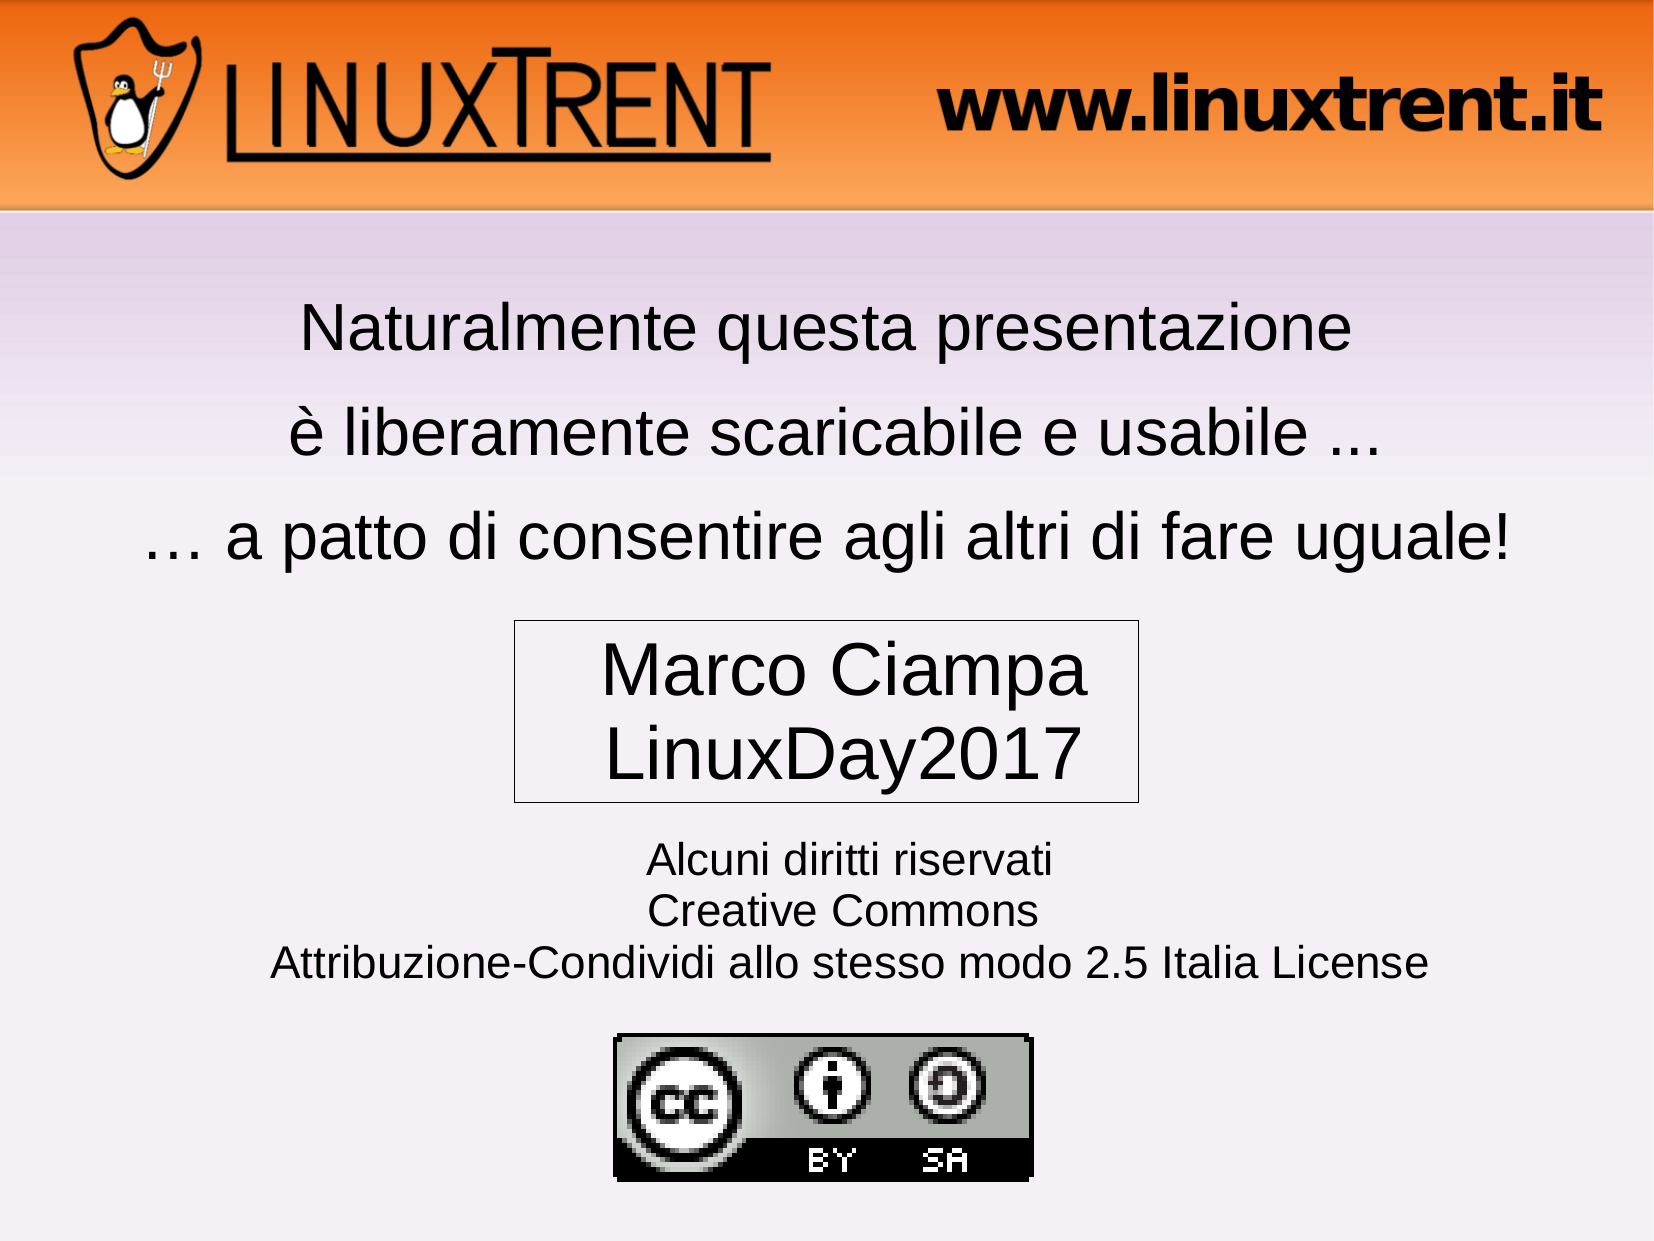

# Naturalmente questa presentazione
 è liberamente scaricabile e usabile ...
… a patto di consentire agli altri di fare uguale!
Marco Ciampa
LinuxDay2017
Alcuni diritti riservati
Creative Commons
Attribuzione-Condividi allo stesso modo 2.5 Italia License